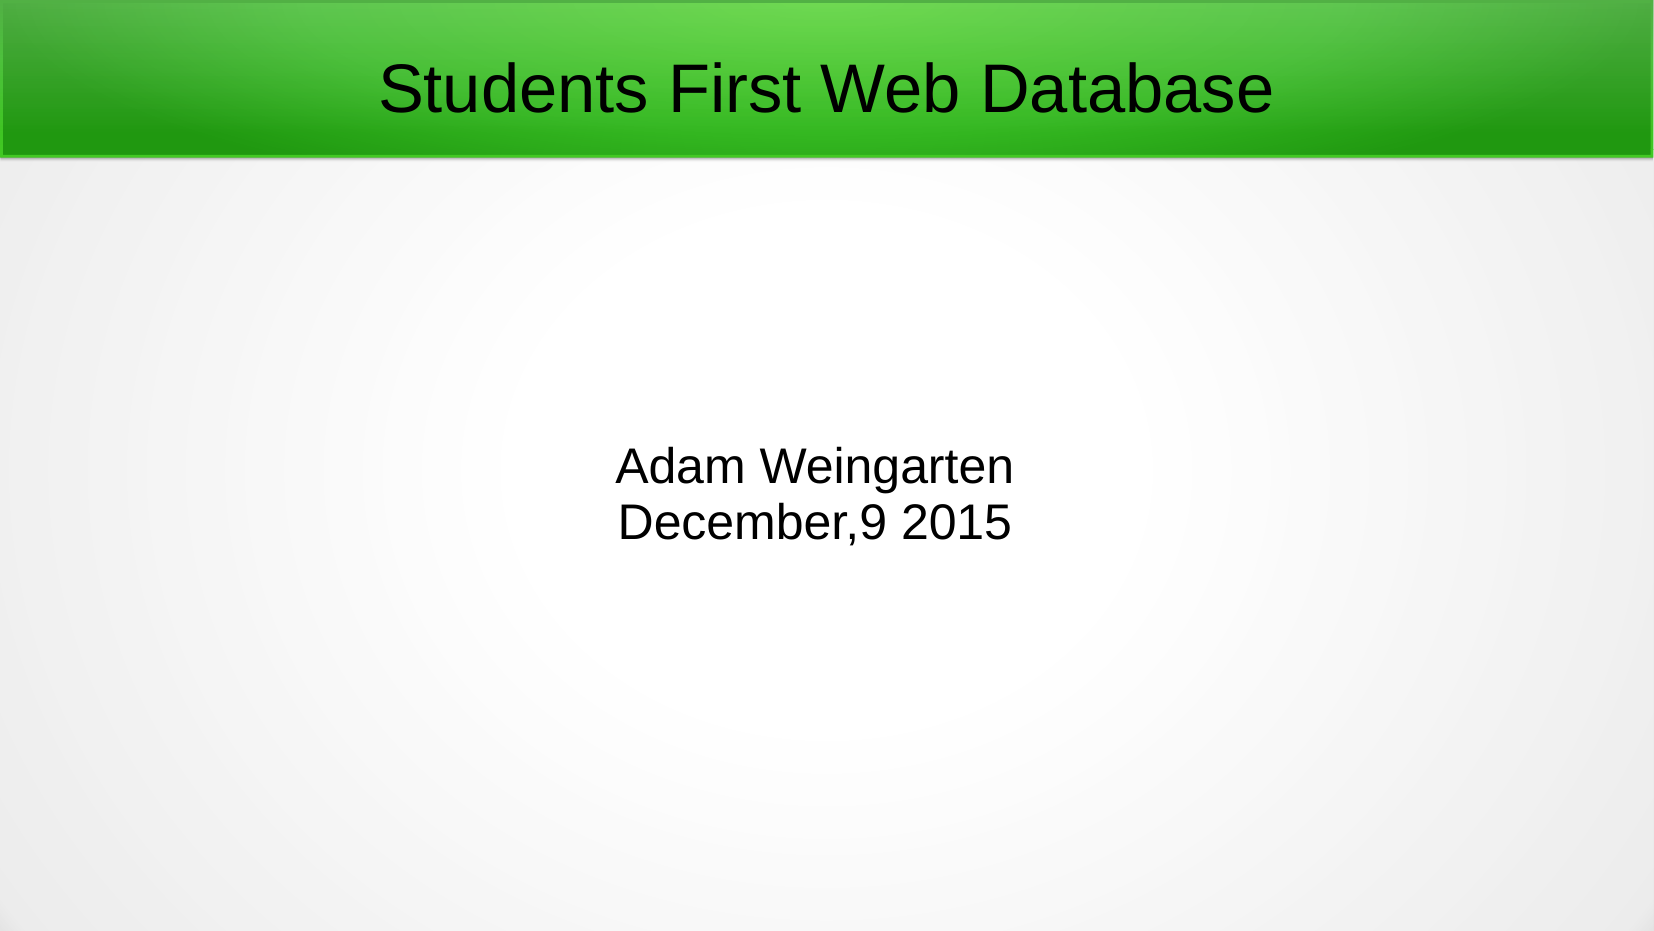

# Students First Web Database
Adam Weingarten
December,9 2015